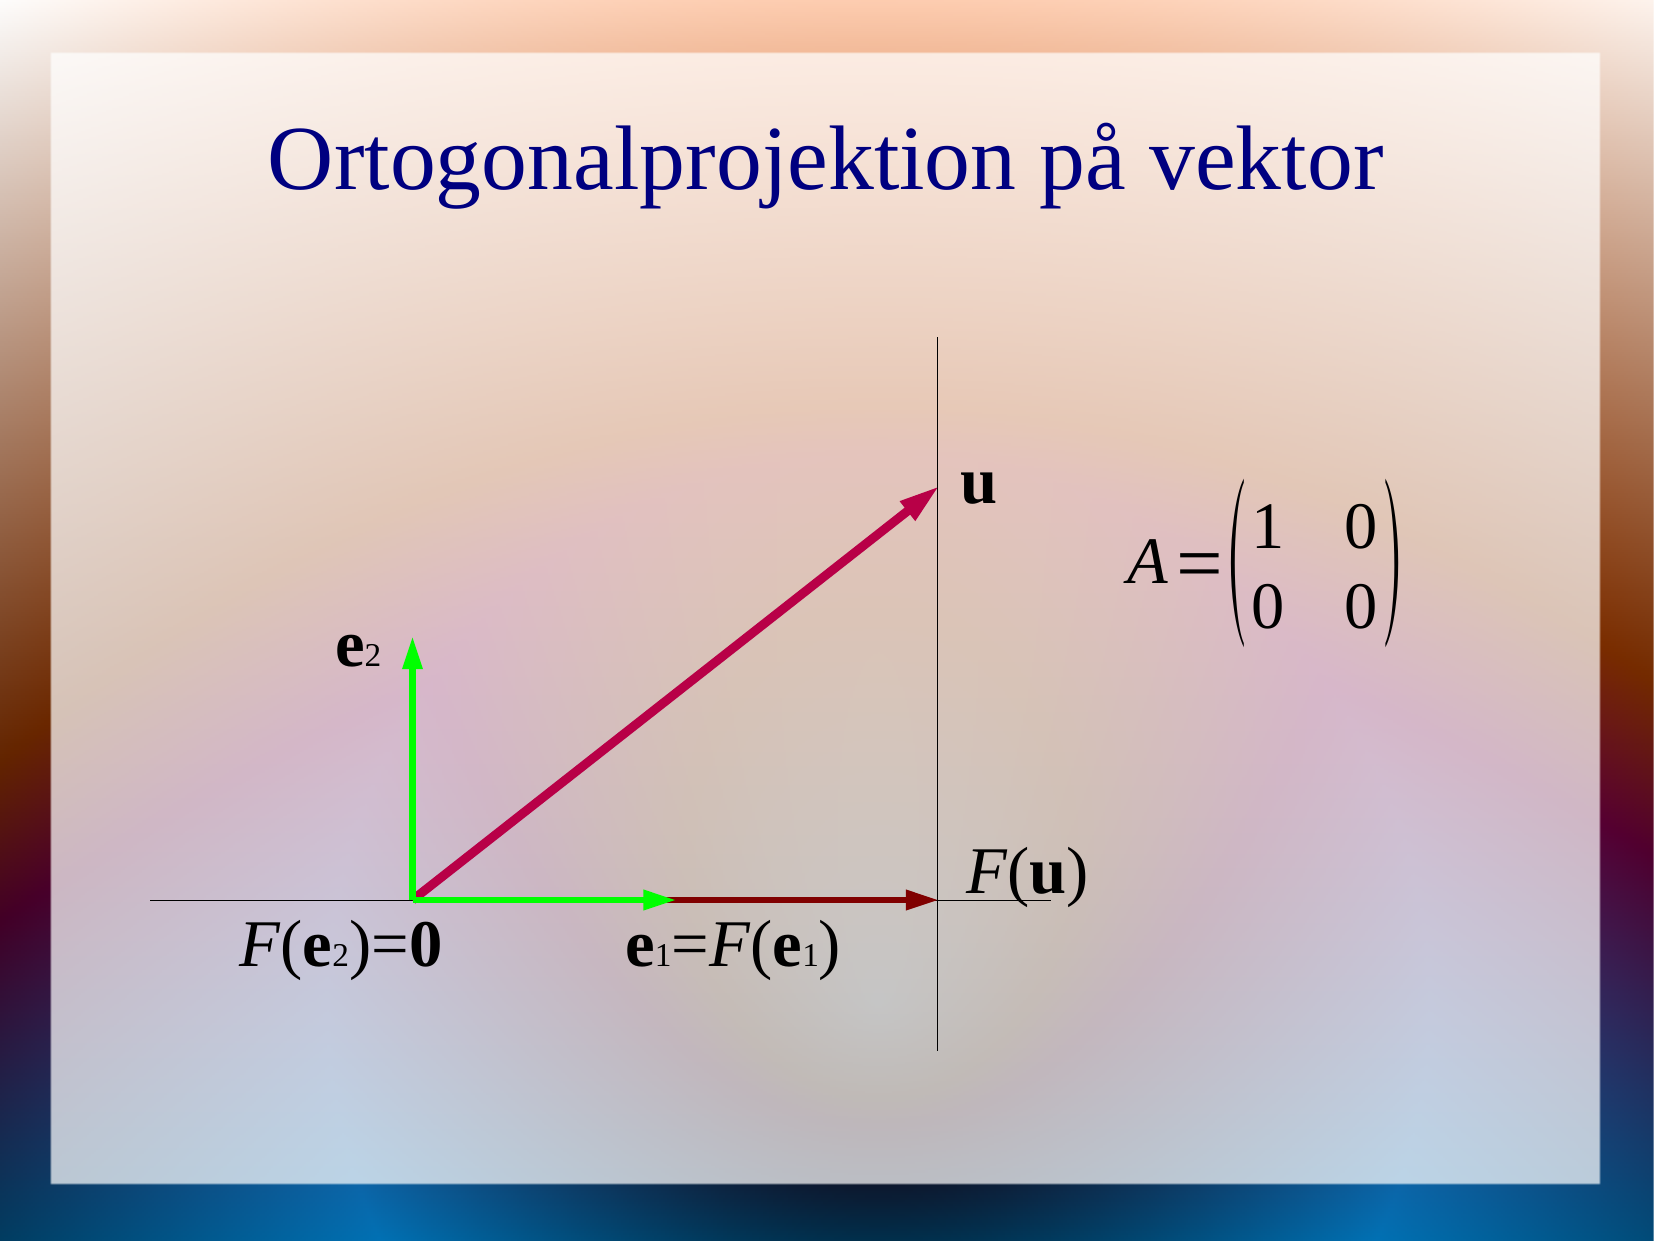

# Ortogonalprojektion på vektor
u
e2
F(u)
F(e2)=0
e1=F(e1)